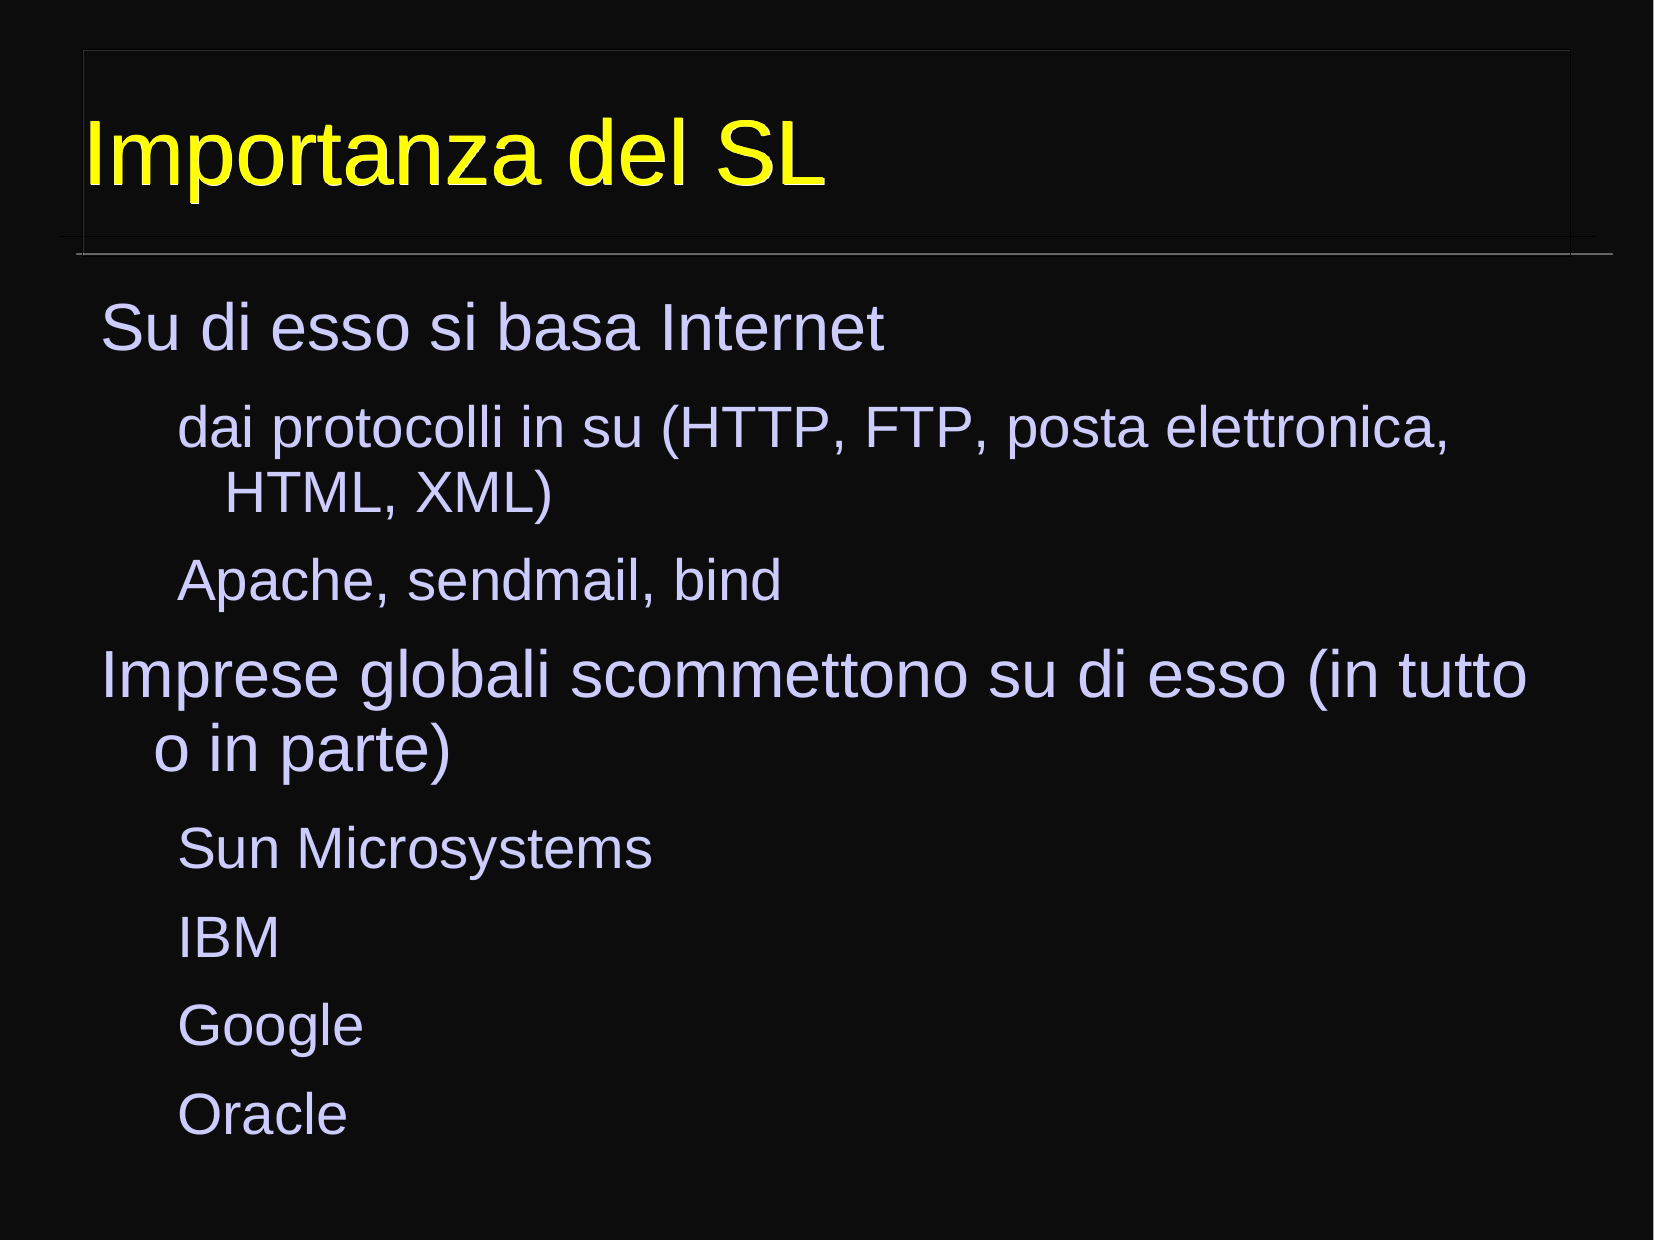

# Importanza del SL
Su di esso si basa Internet
dai protocolli in su (HTTP, FTP, posta elettronica, HTML, XML)
Apache, sendmail, bind
Imprese globali scommettono su di esso (in tutto o in parte)
Sun Microsystems
IBM
Google
Oracle